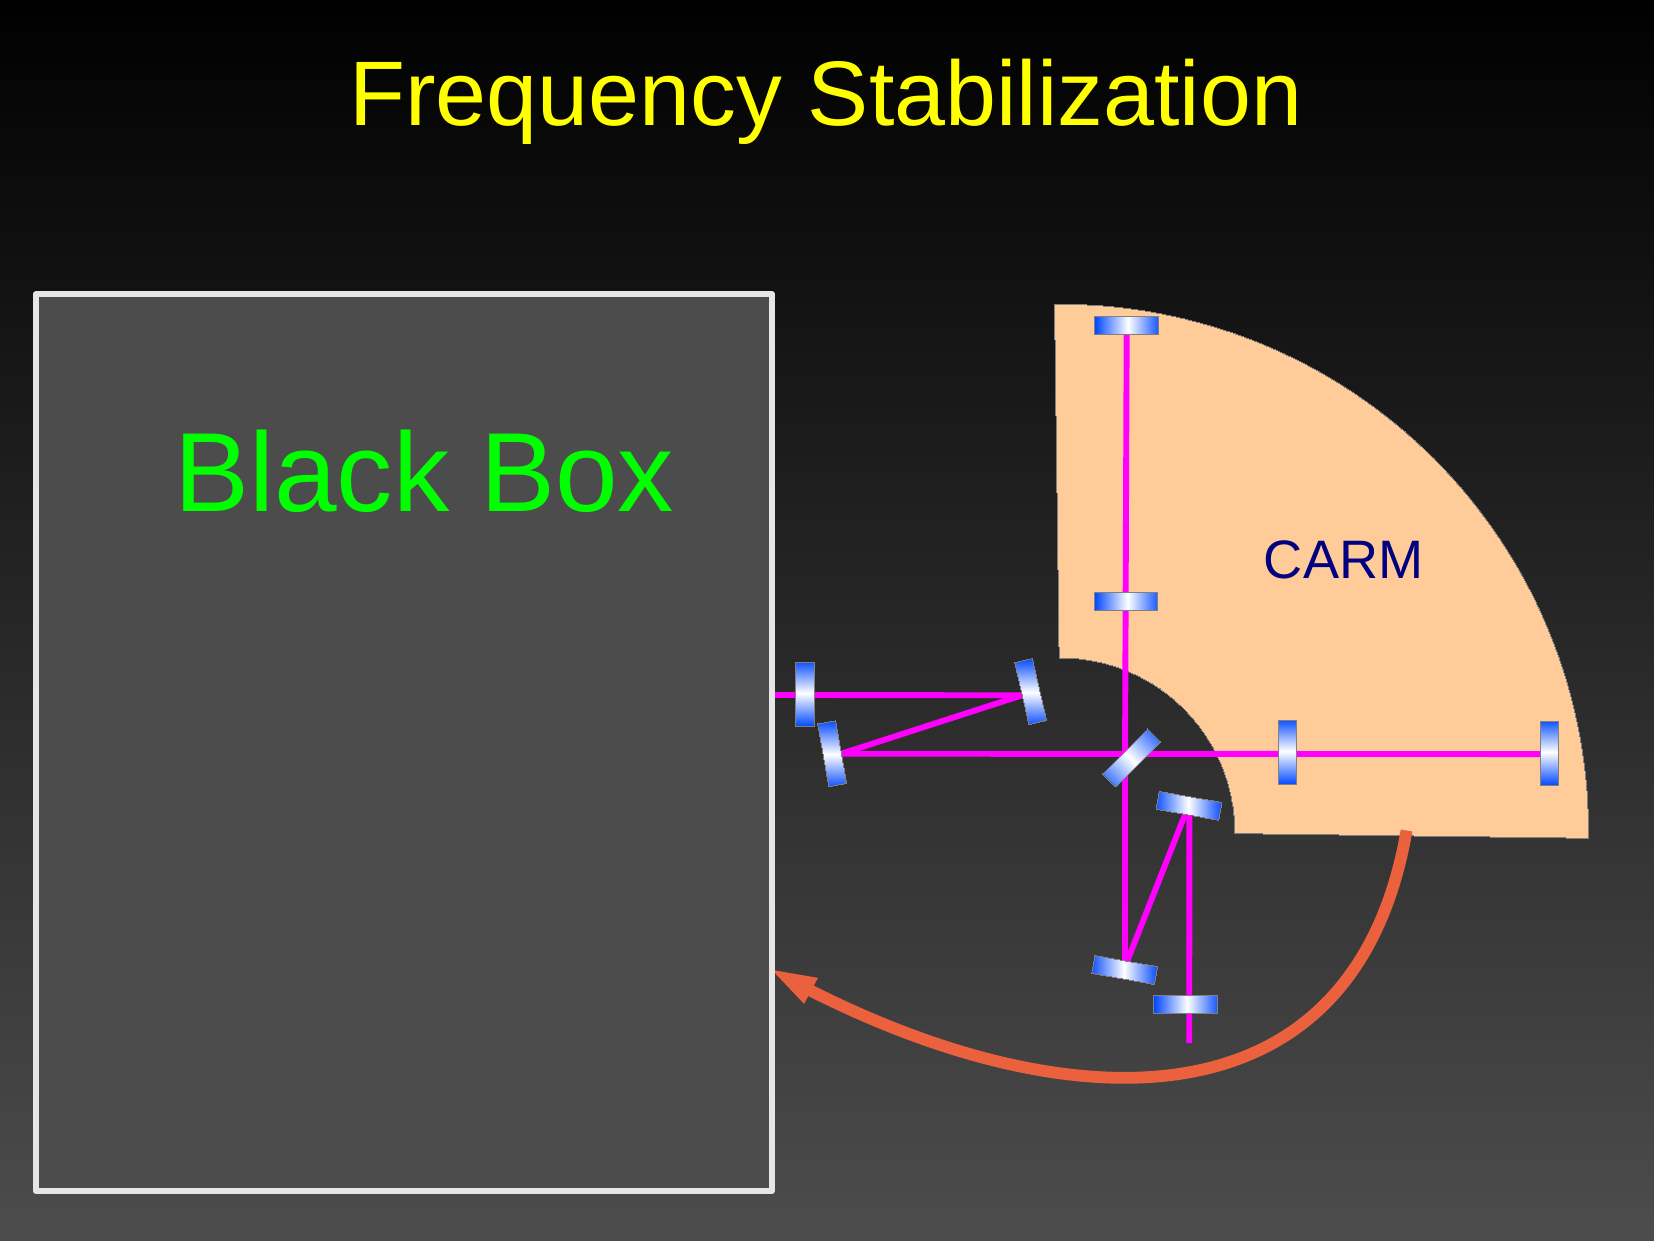

Frequency Stabilization
Black Box
MC
CARM
Laser
Ref. Cav.